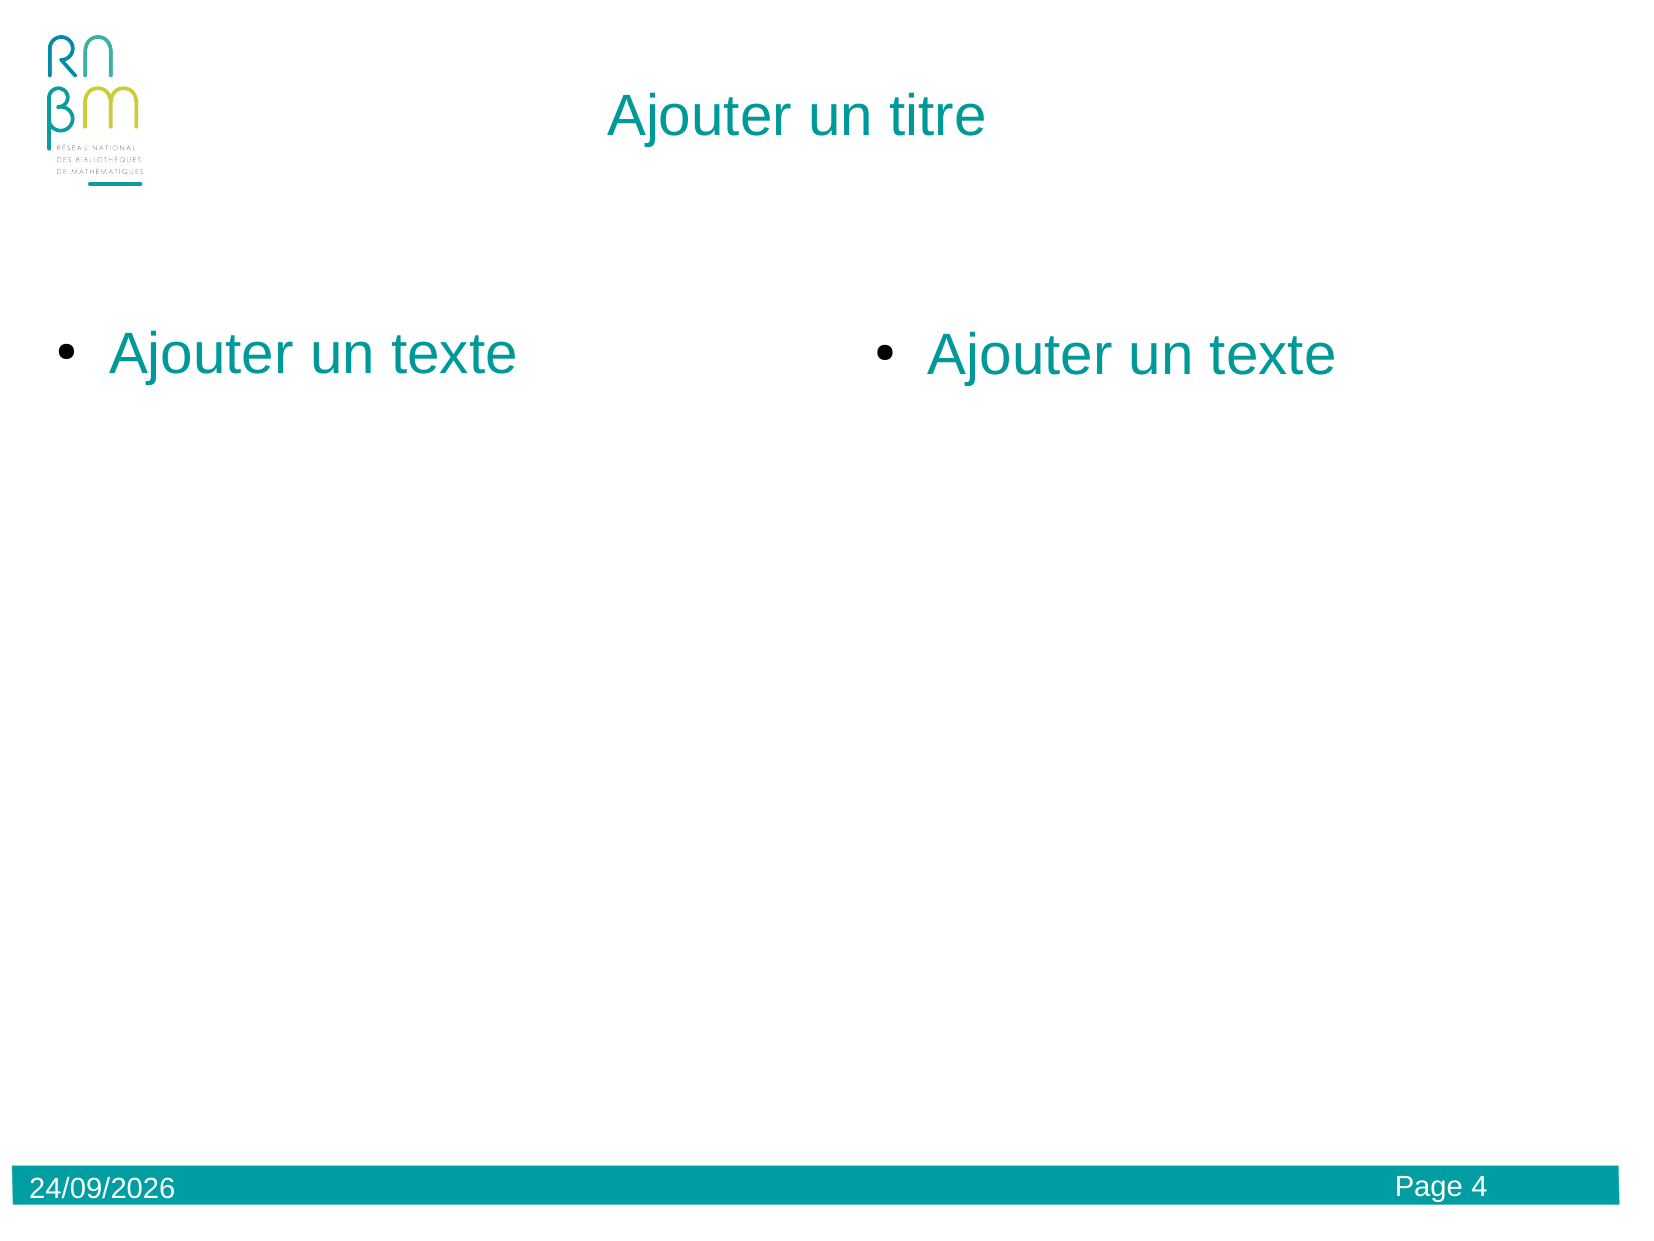

# Ajouter un titre
Ajouter un texte
Ajouter un texte
Page